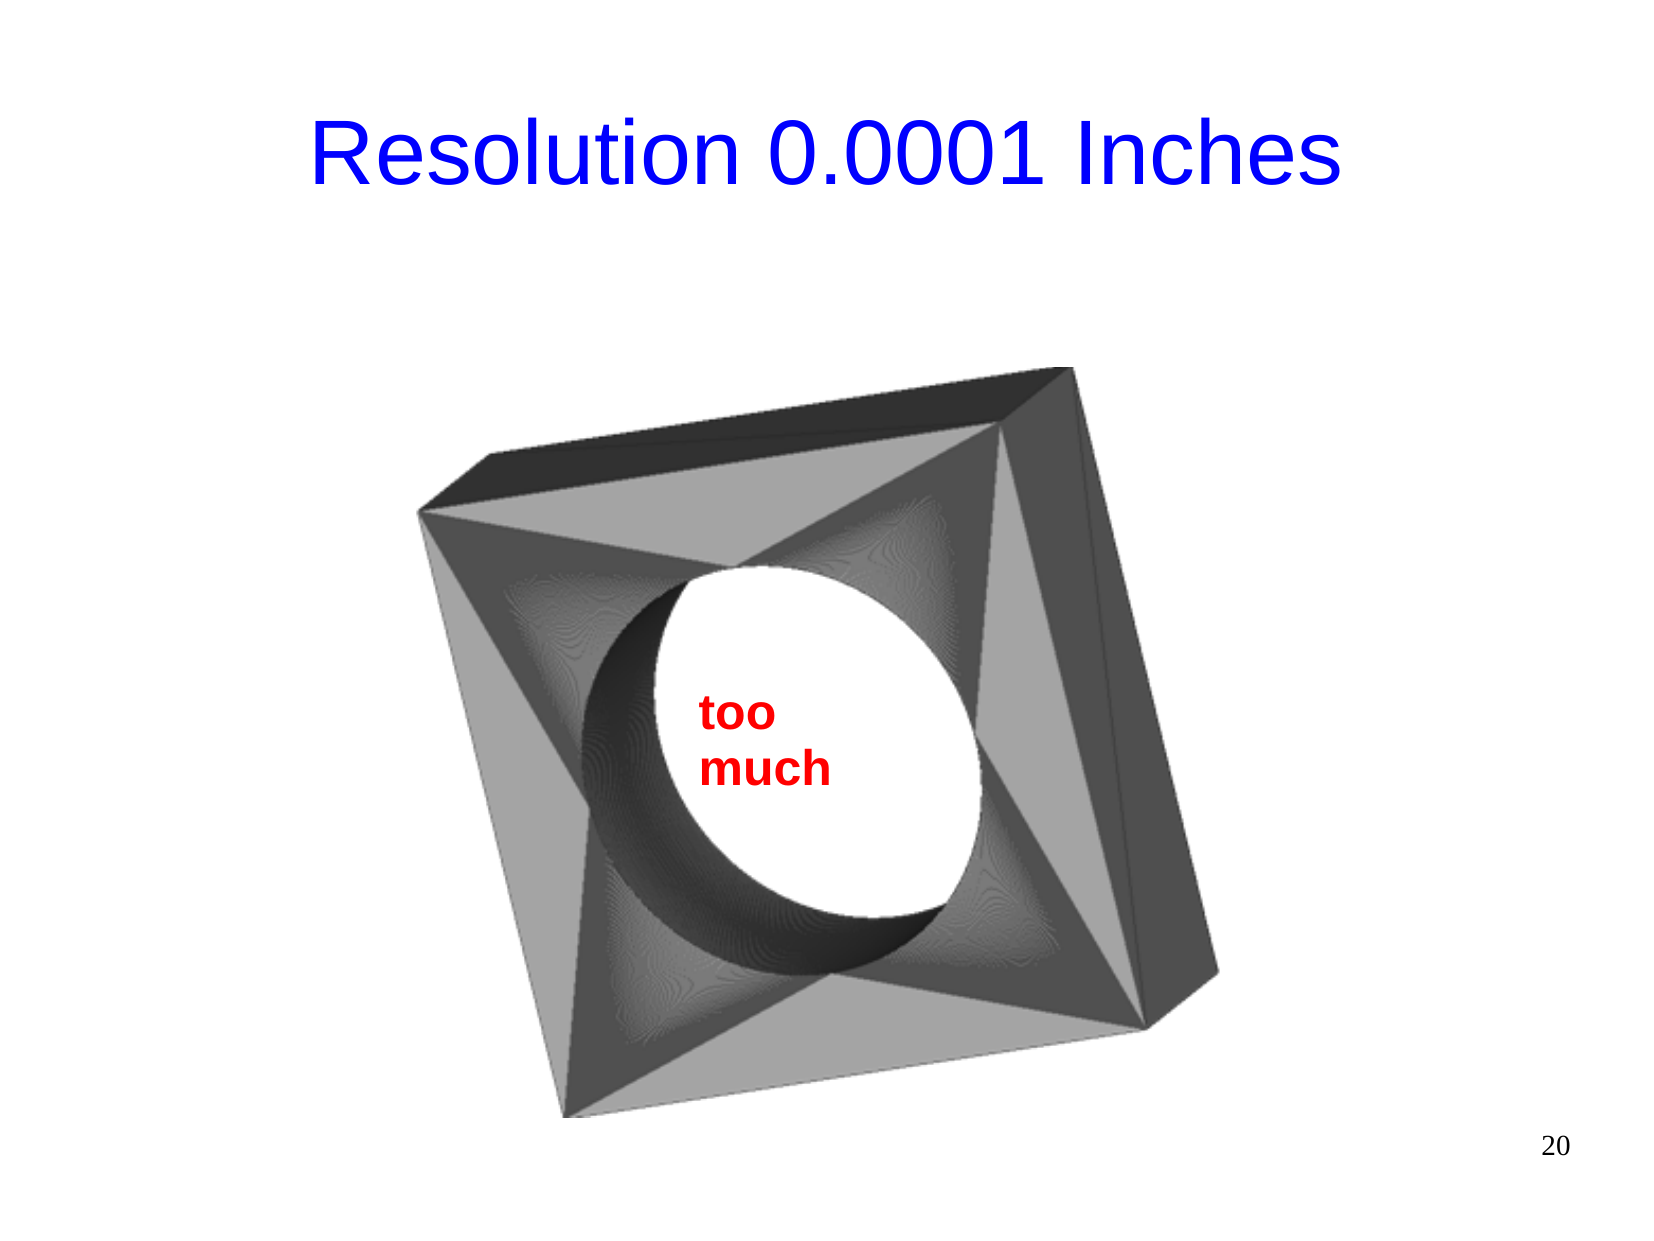

# Resolution 0.0001 Inches
too
much
20